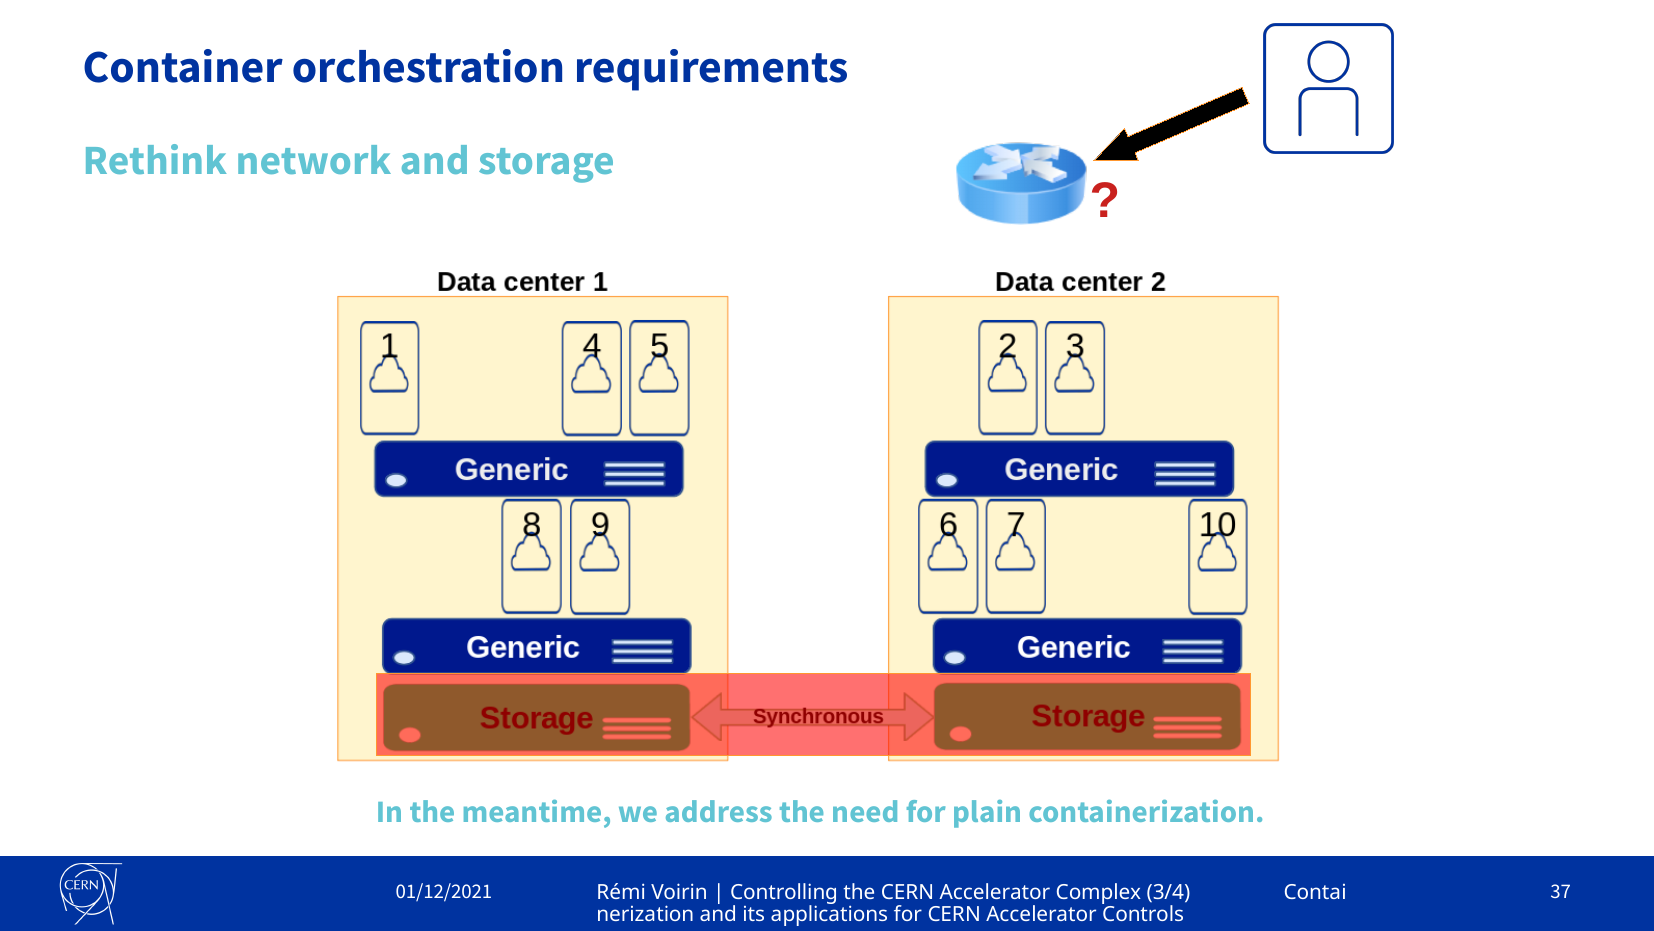

# Container orchestration requirements
Rethink network and storage
?
In the meantime, we address the need for plain containerization.
01/12/2021
Rémi Voirin | Controlling the CERN Accelerator Complex (3/4) Containerization and its applications for CERN Accelerator Controls
37